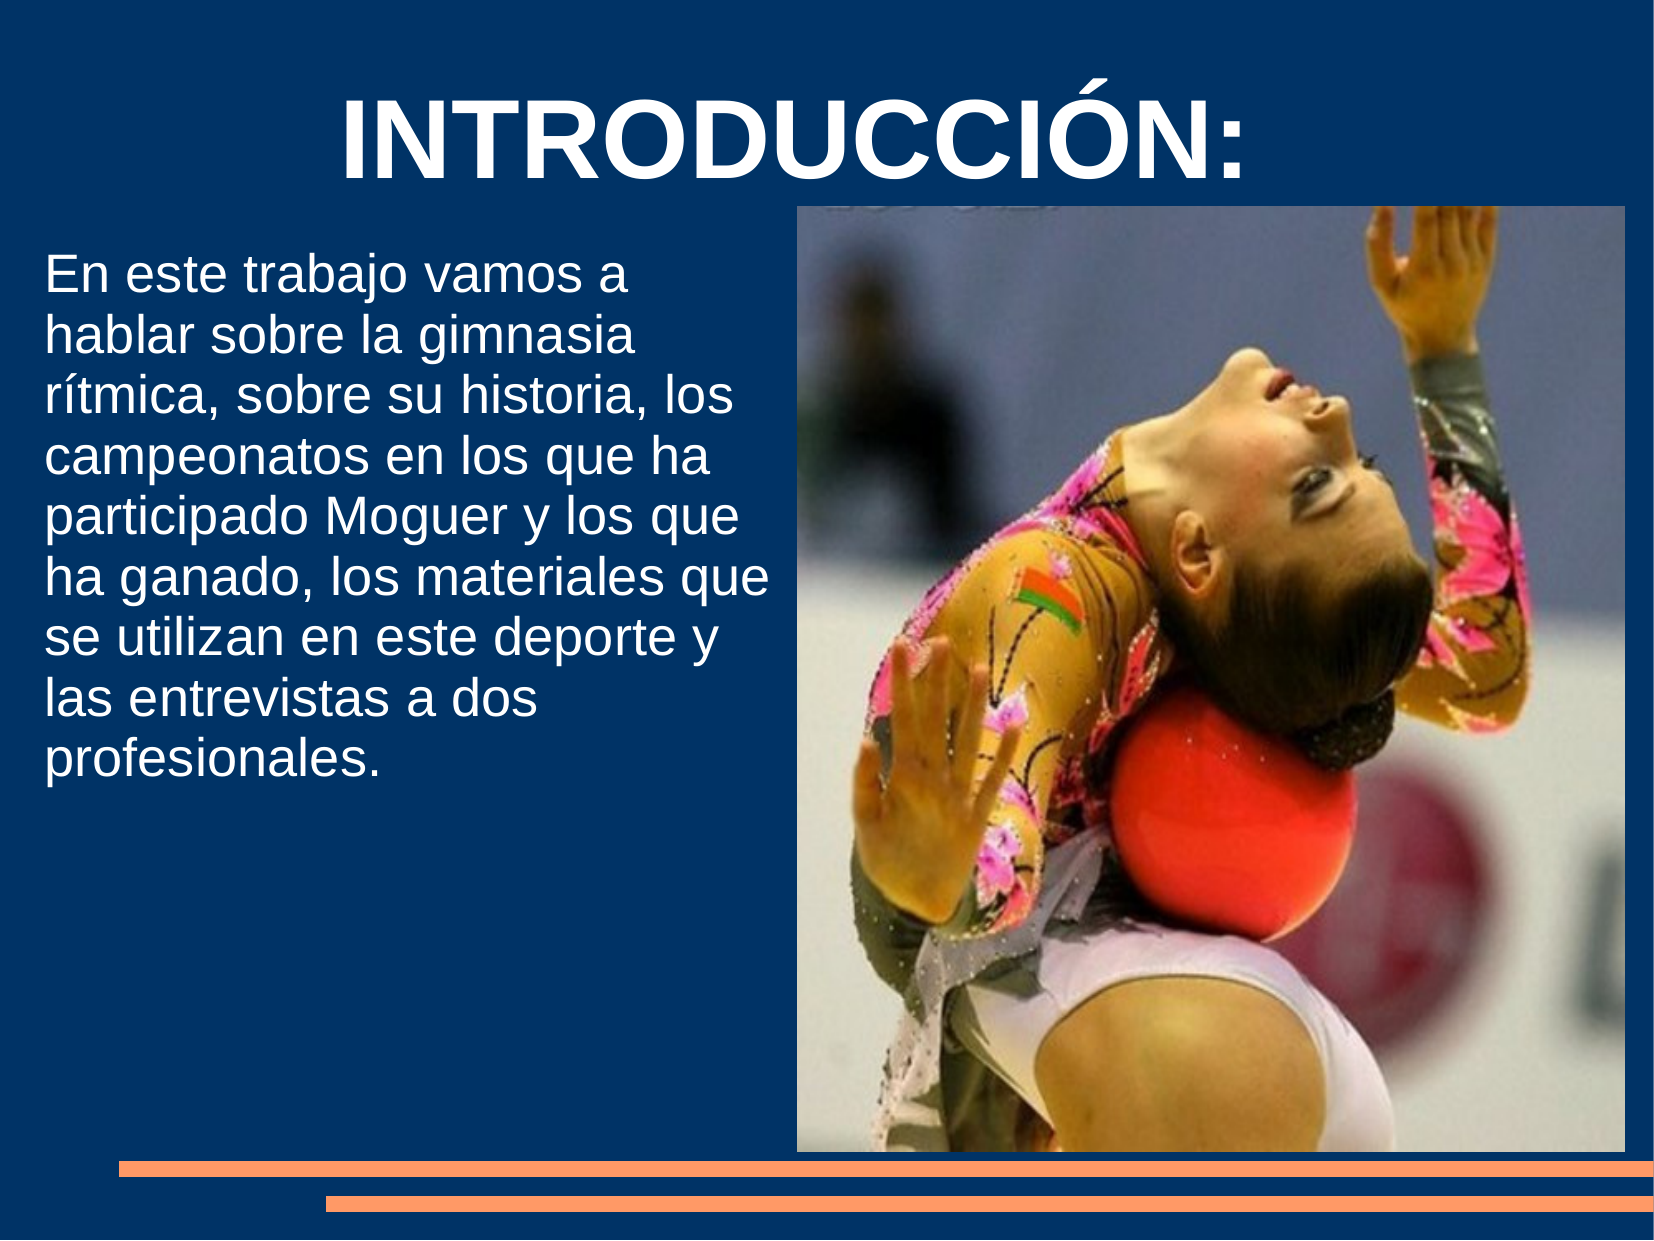

INTRODUCCIÓN:
En este trabajo vamos a hablar sobre la gimnasia rítmica, sobre su historia, los campeonatos en los que ha participado Moguer y los que ha ganado, los materiales que se utilizan en este deporte y las entrevistas a dos profesionales.